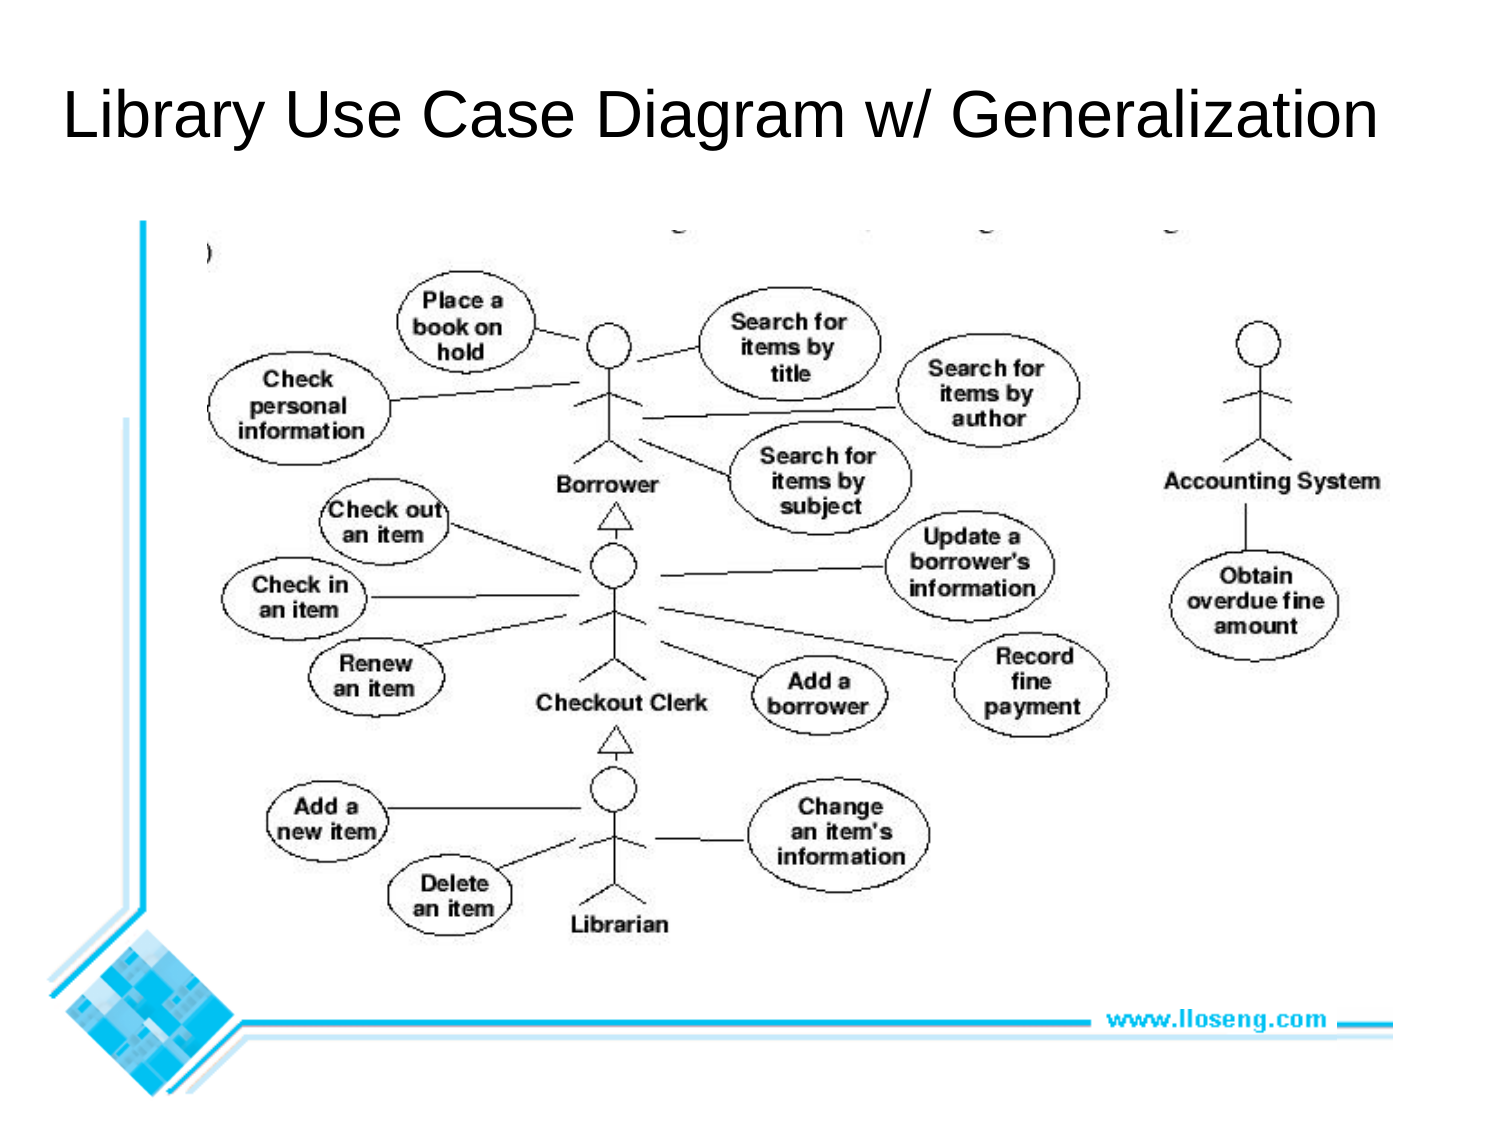

# Library Use Case Diagram w/ Generalization